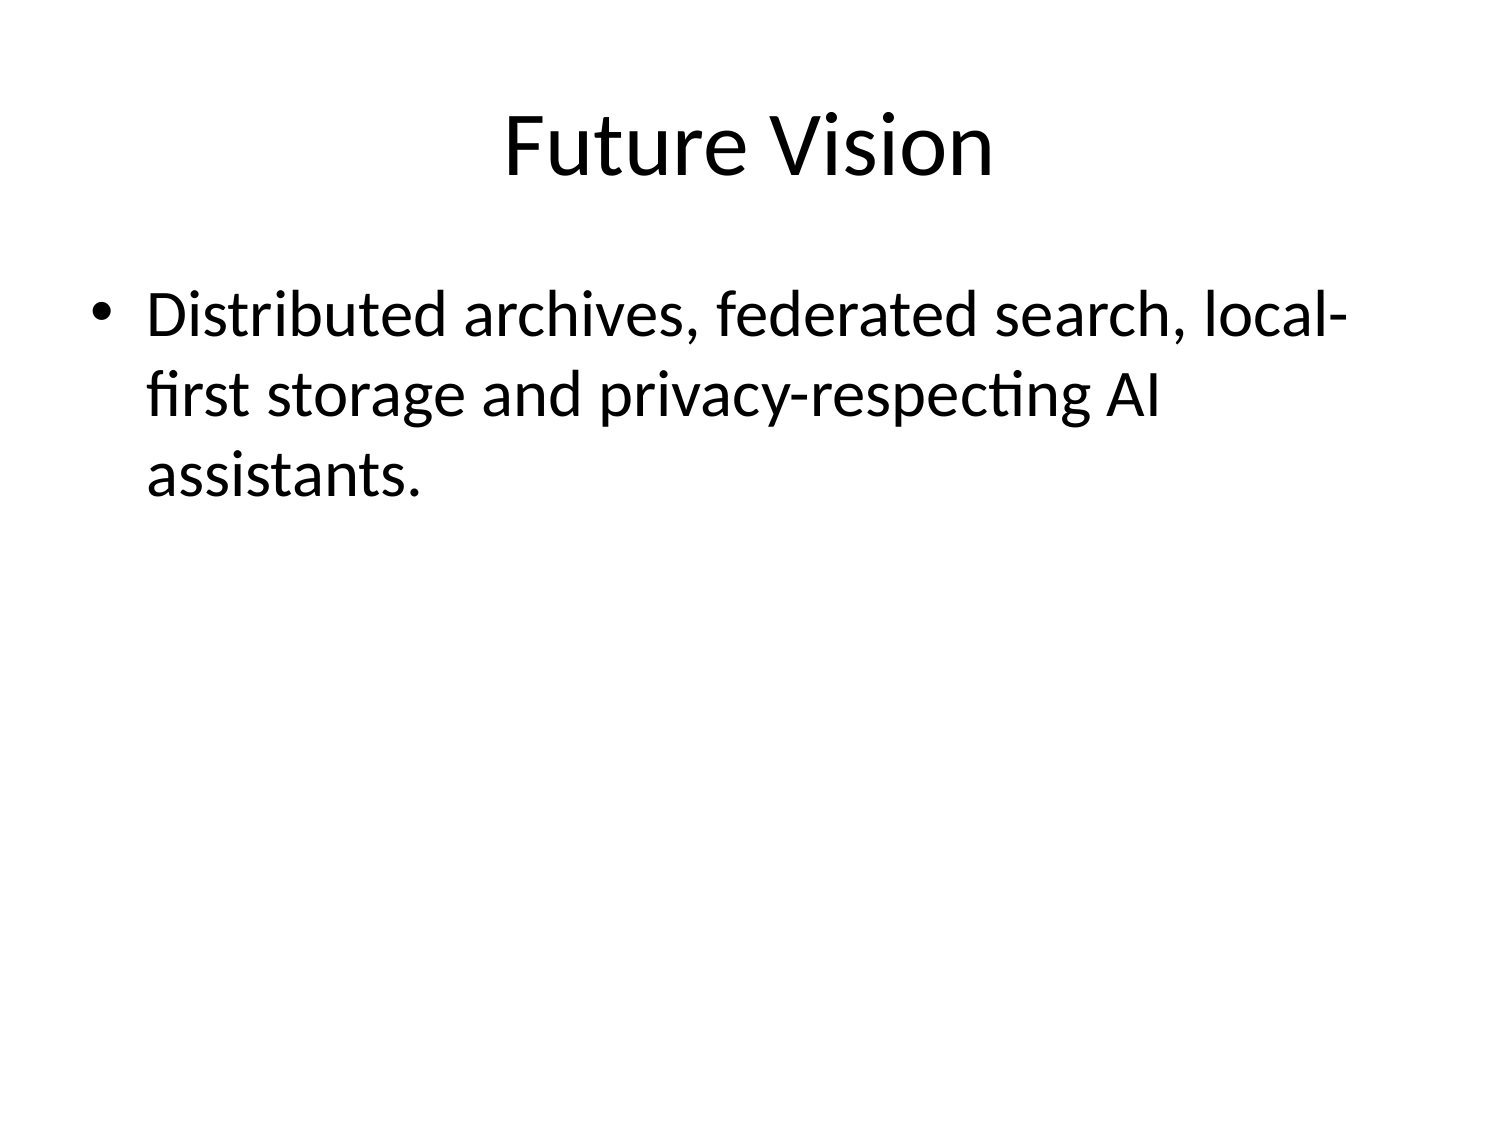

# Future Vision
Distributed archives, federated search, local-first storage and privacy-respecting AI assistants.